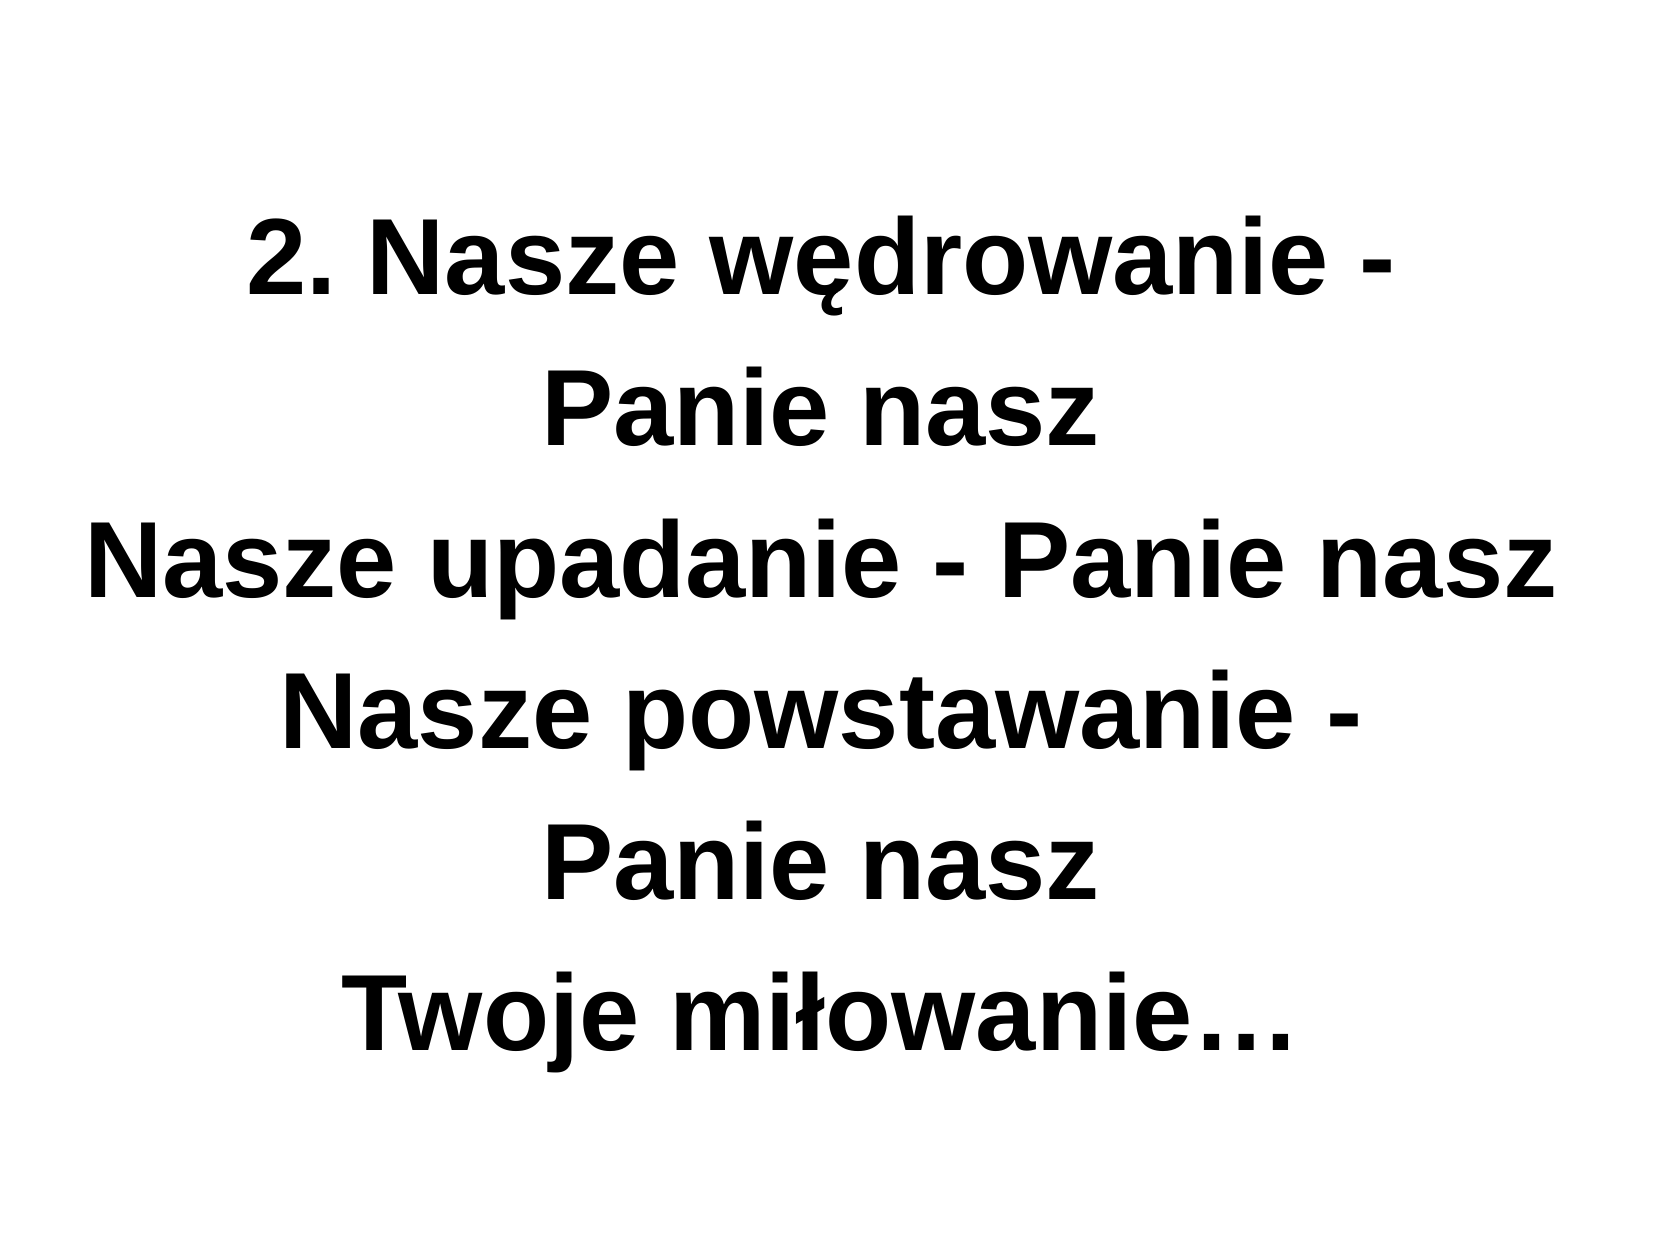

# 2. Nasze wędrowanie -
Panie nasz
Nasze upadanie - Panie nasz
Nasze powstawanie -
Panie nasz
Twoje miłowanie…